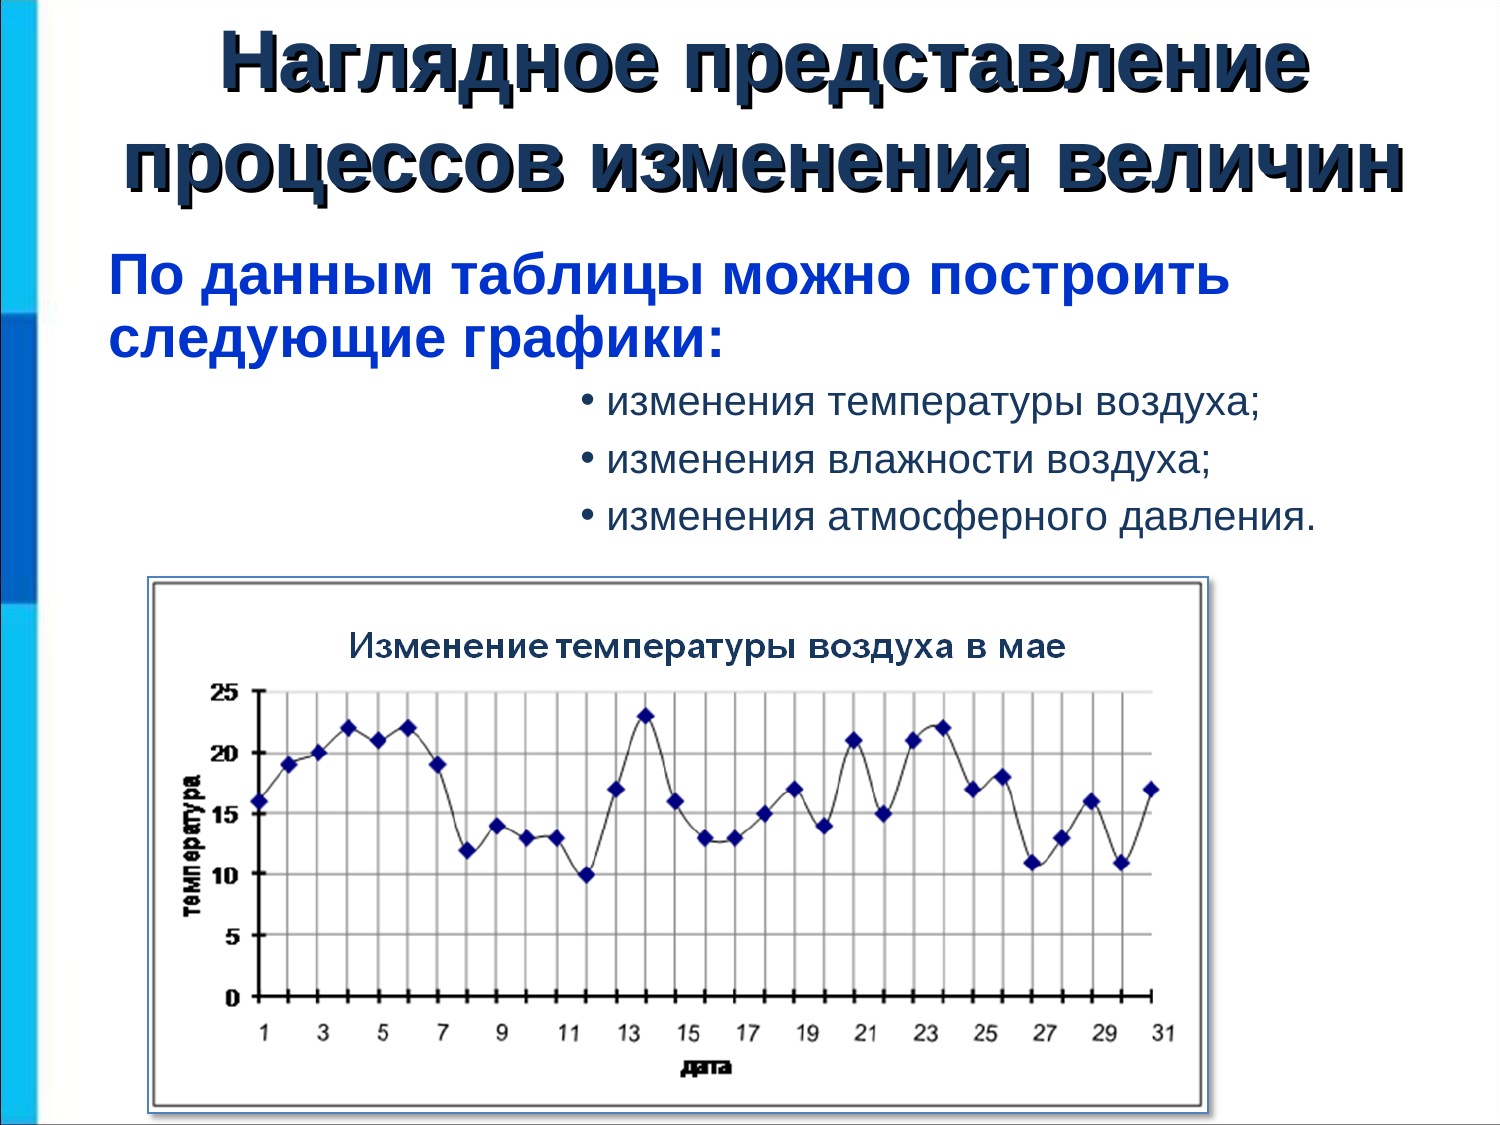

# Наглядное представление процессов изменения величин
По данным таблицы можно построить следующие графики:
 изменения температуры воздуха;
 изменения влажности воздуха;
 изменения атмосферного давления.